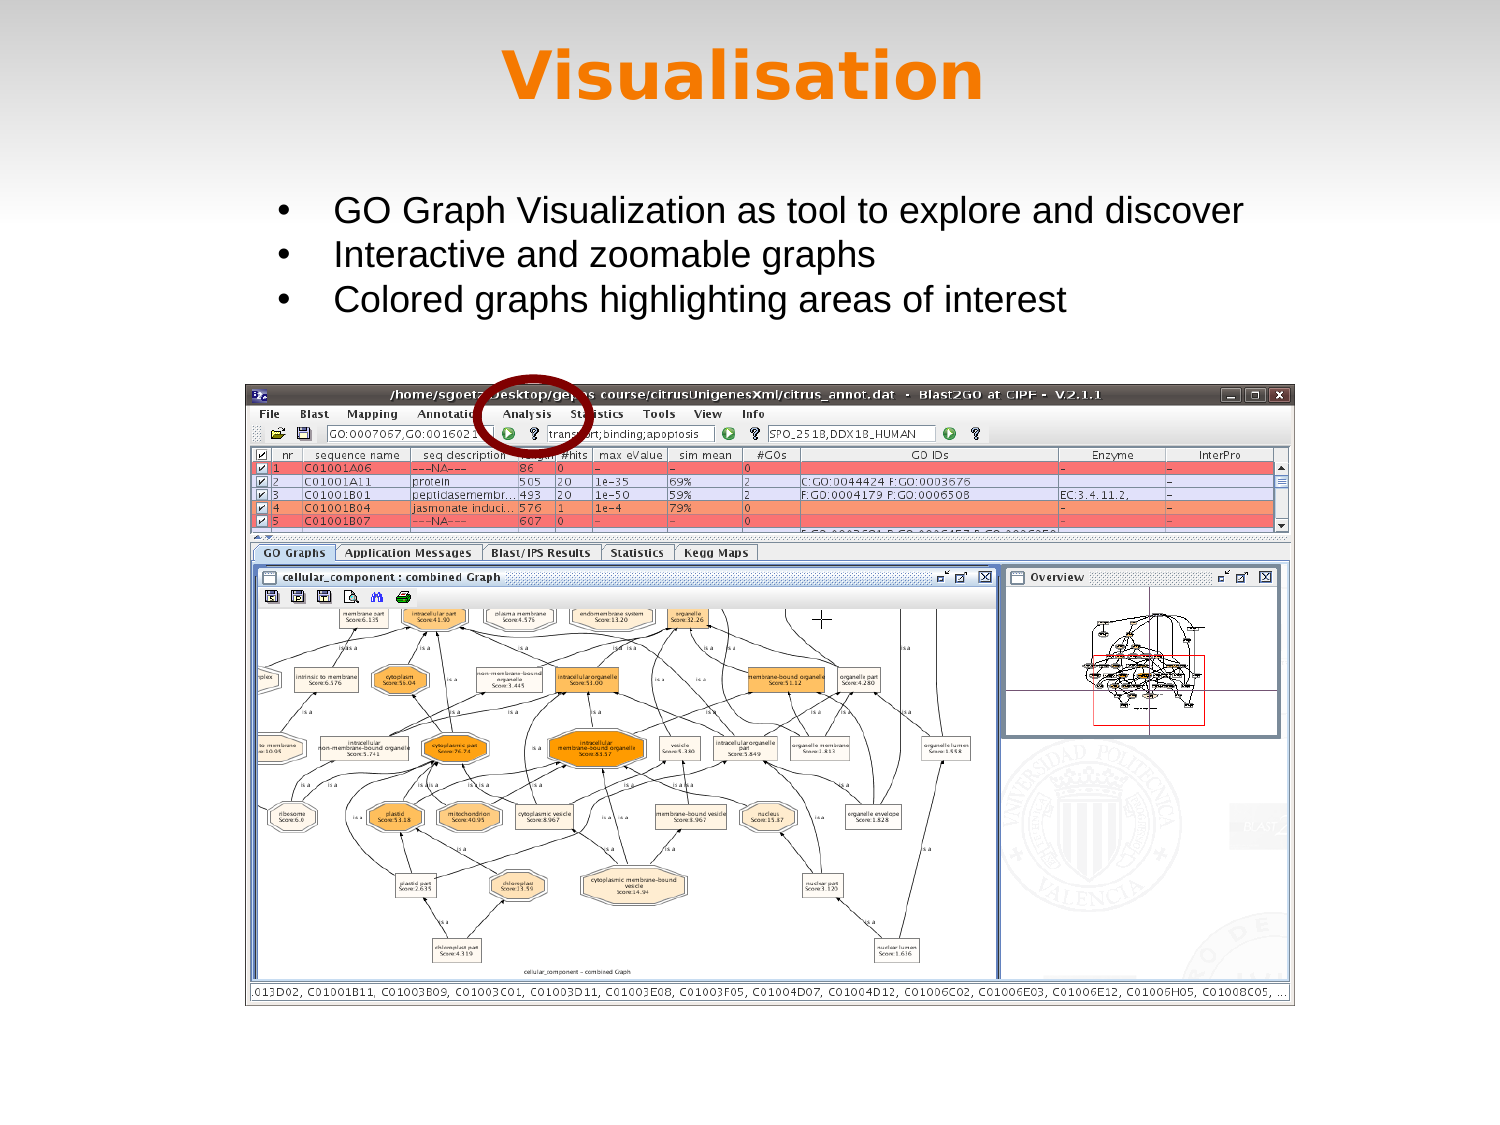

# Visualisation
GO Graph Visualization as tool to explore and discover
Interactive and zoomable graphs
Colored graphs highlighting areas of interest